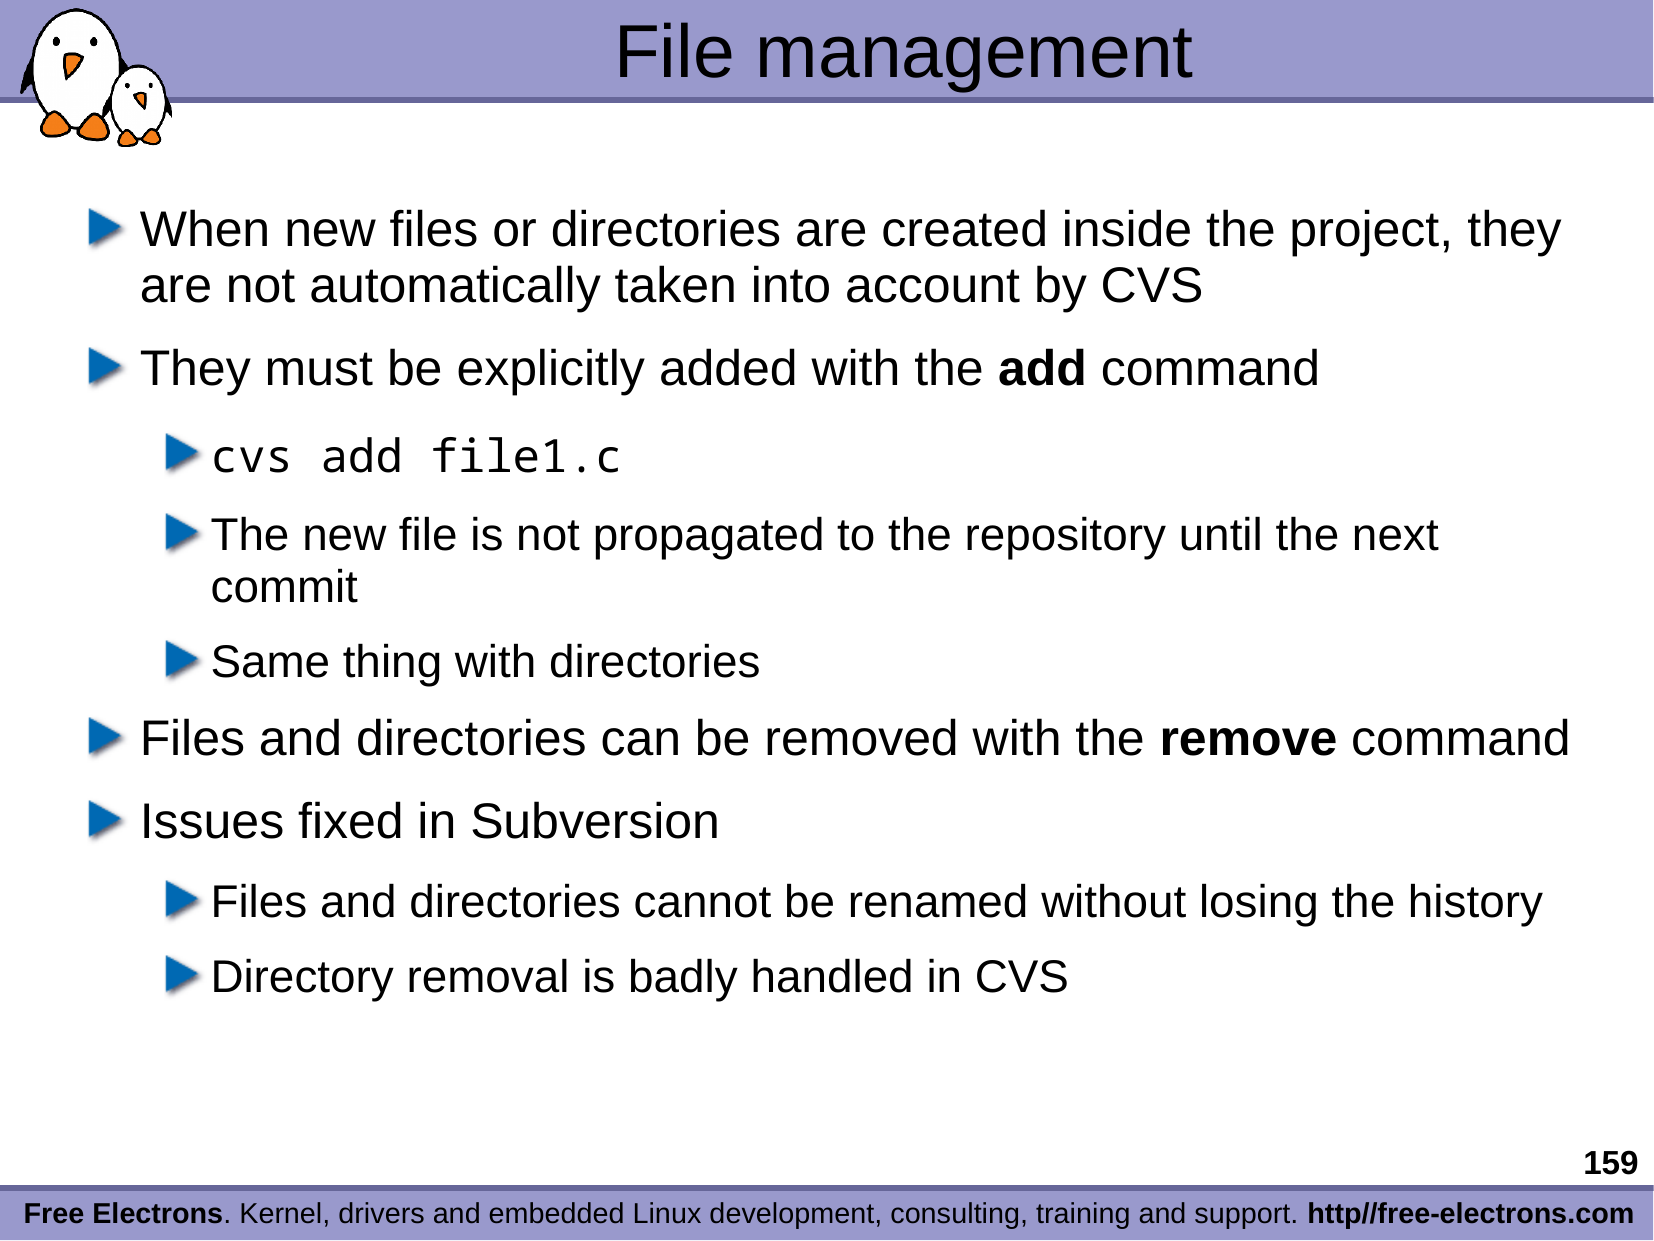

# File management
When new files or directories are created inside the project, they are not automatically taken into account by CVS
They must be explicitly added with the add command
cvs add file1.c
The new file is not propagated to the repository until the next commit
Same thing with directories
Files and directories can be removed with the remove command
Issues fixed in Subversion
Files and directories cannot be renamed without losing the history
Directory removal is badly handled in CVS